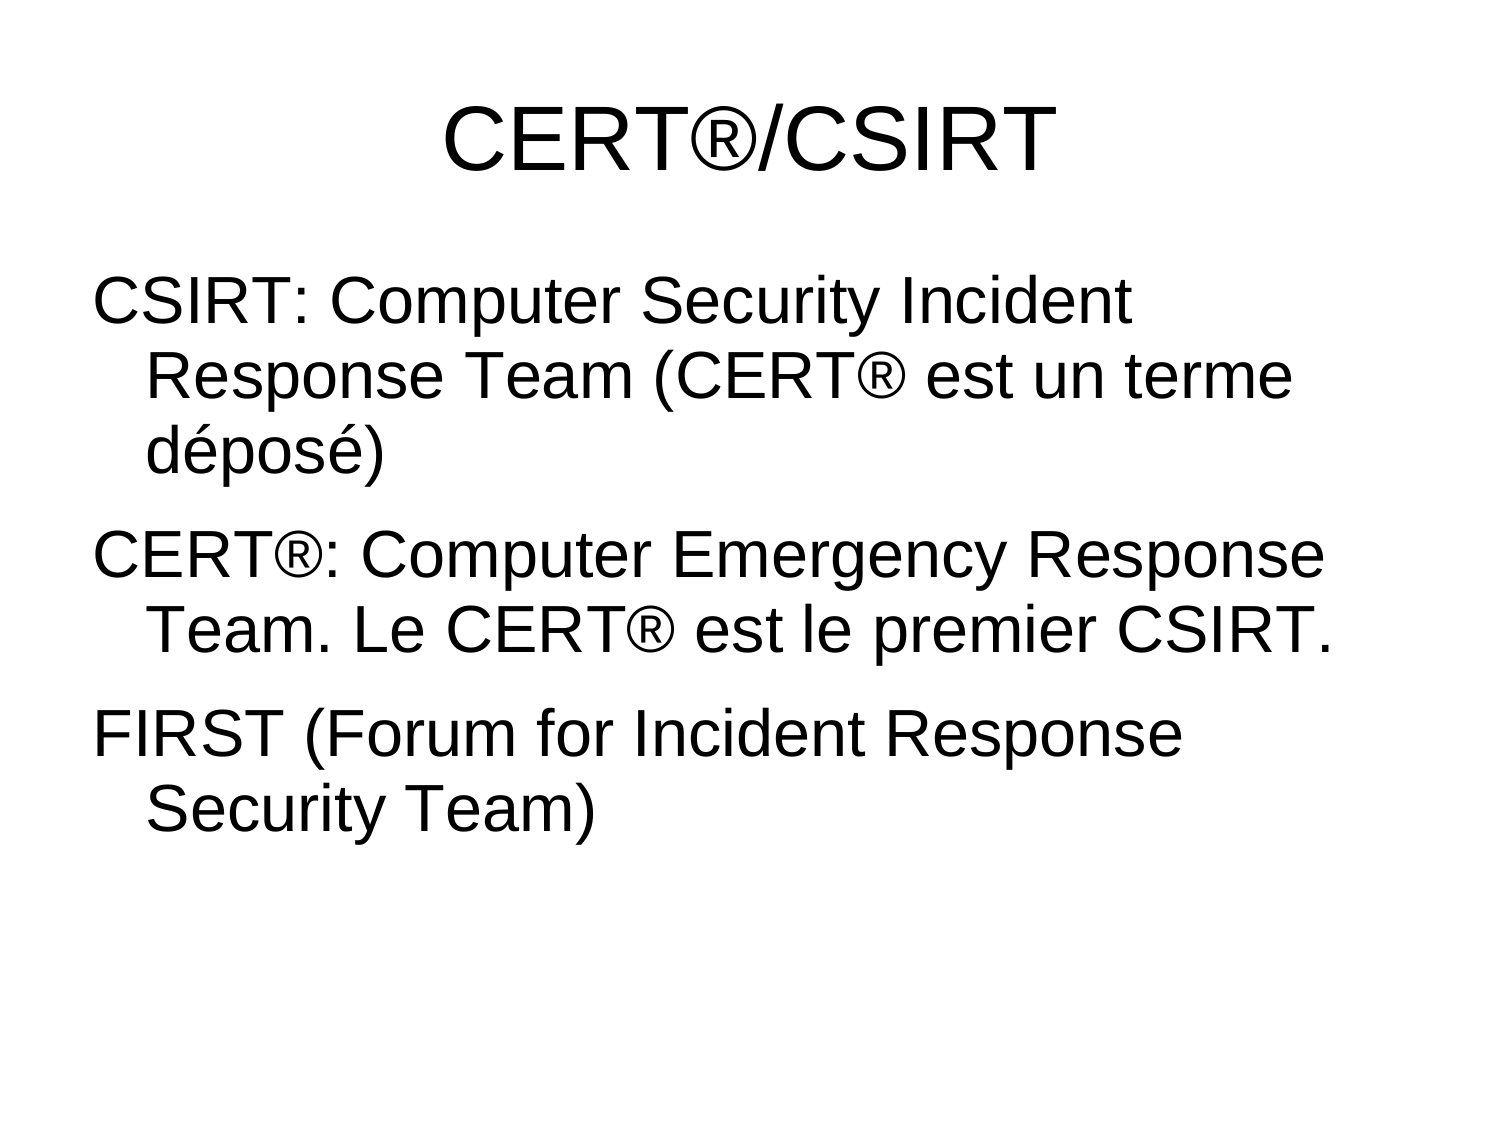

# CERT®/CSIRT
CSIRT: Computer Security Incident Response Team (CERT® est un terme déposé)
CERT®: Computer Emergency Response Team. Le CERT® est le premier CSIRT.
FIRST (Forum for Incident Response Security Team)